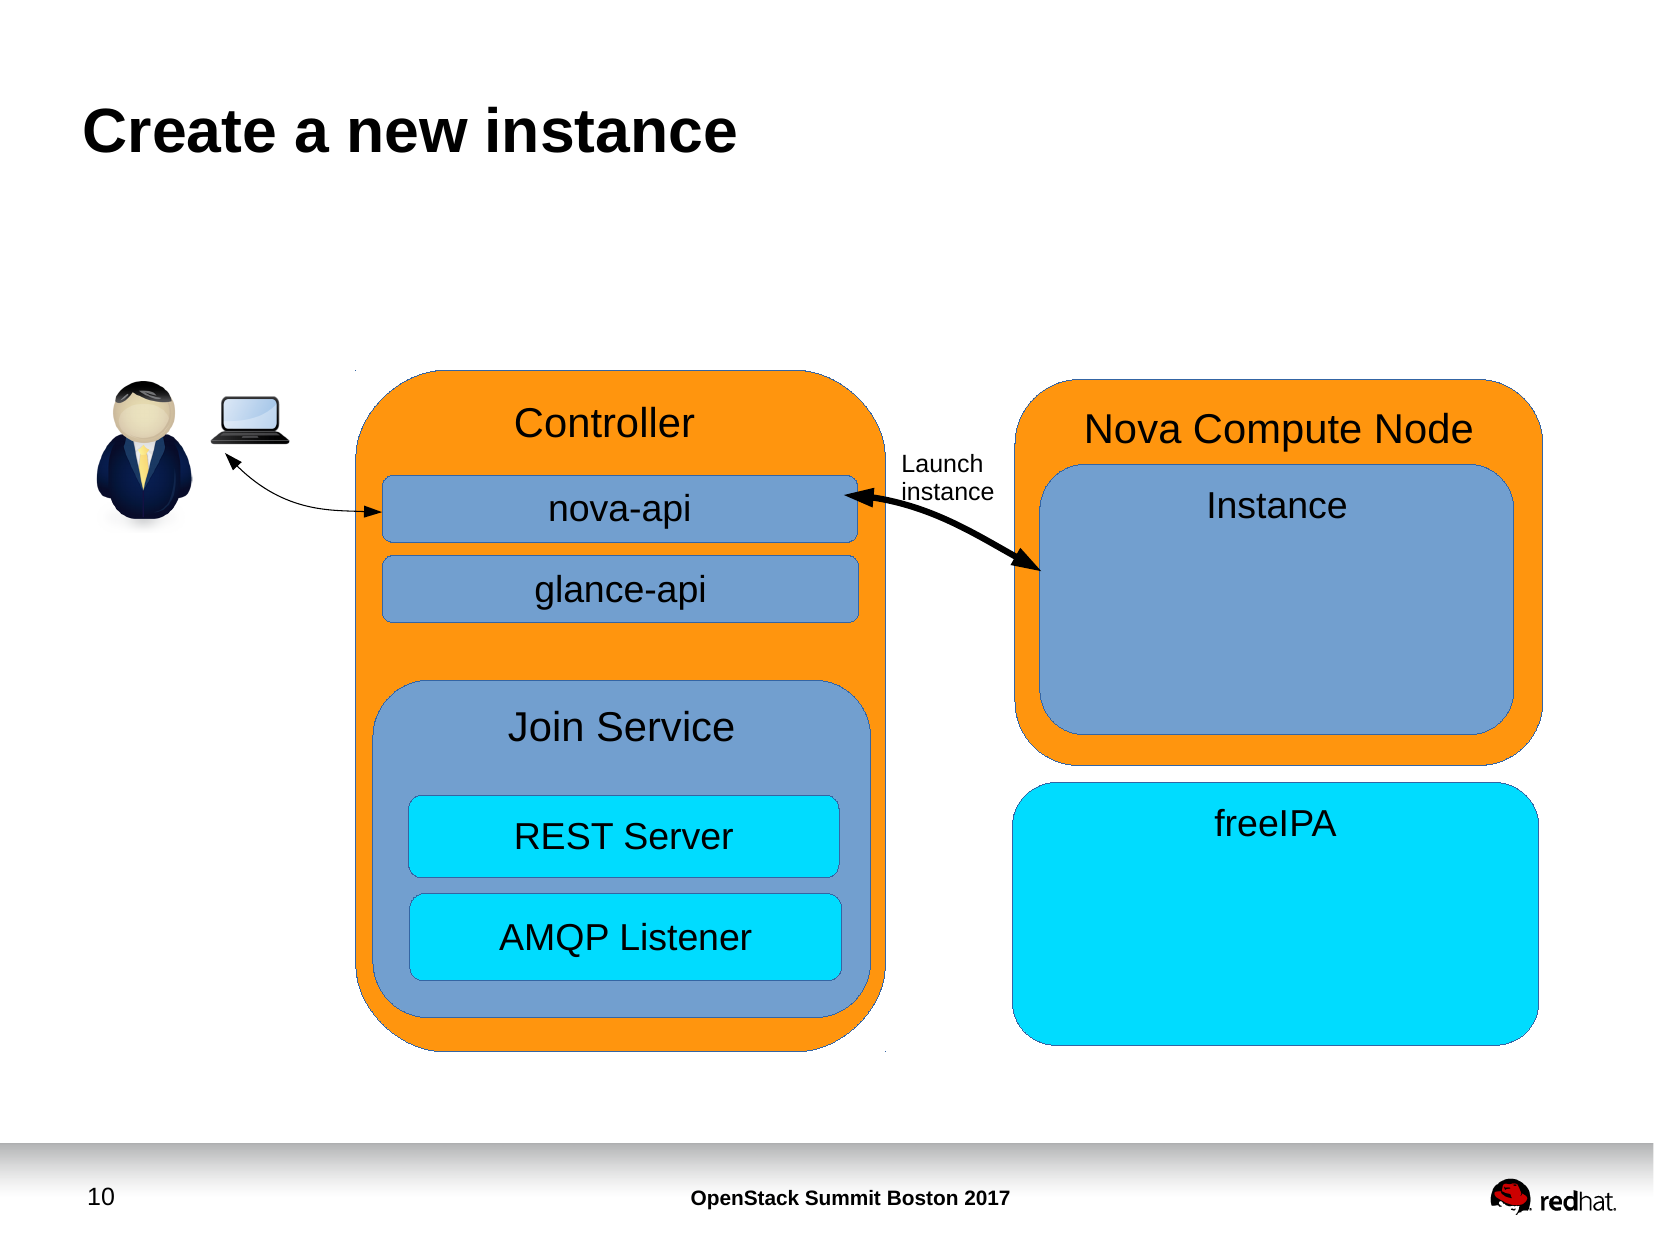

# Create a new instance
Controller
Nova Compute Node
Launch instance
Instance
nova-api
glance-api
Join Service
freeIPA
REST Server
AMQP Listener